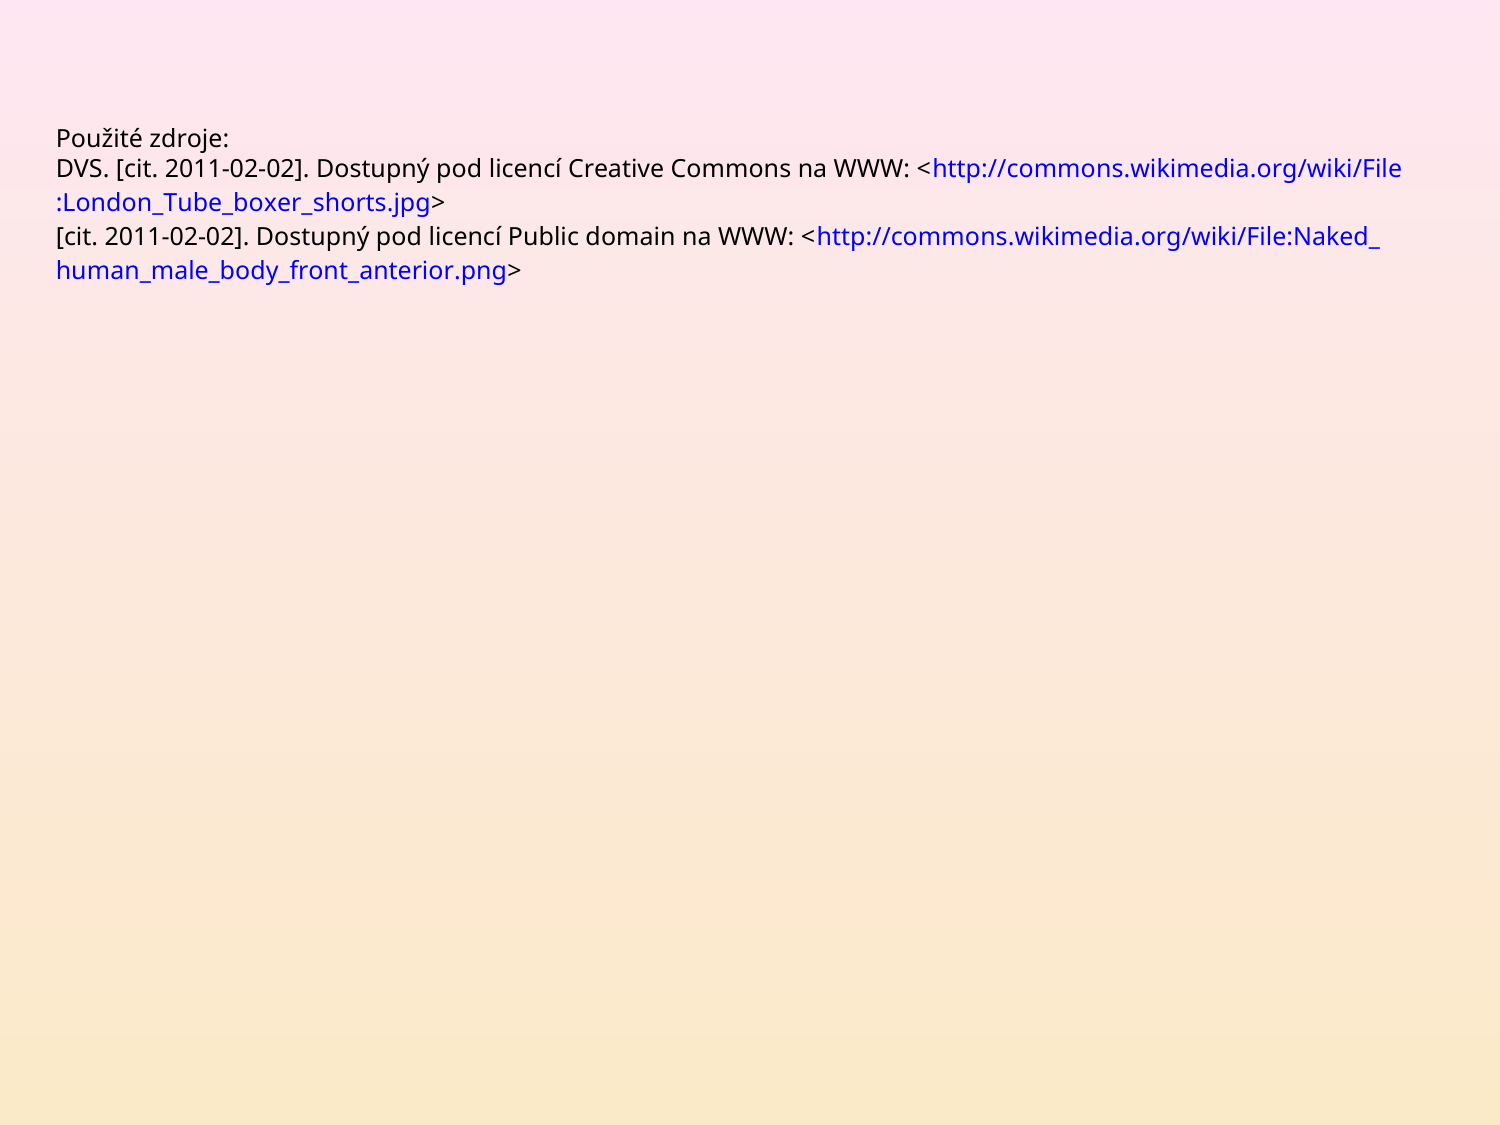

Použité zdroje:
DVS. [cit. 2011-02-02]. Dostupný pod licencí Creative Commons na WWW: <http://commons.wikimedia.org/wiki/File:London_Tube_boxer_shorts.jpg>
[cit. 2011-02-02]. Dostupný pod licencí Public domain na WWW: <http://commons.wikimedia.org/wiki/File:Naked_human_male_body_front_anterior.png>